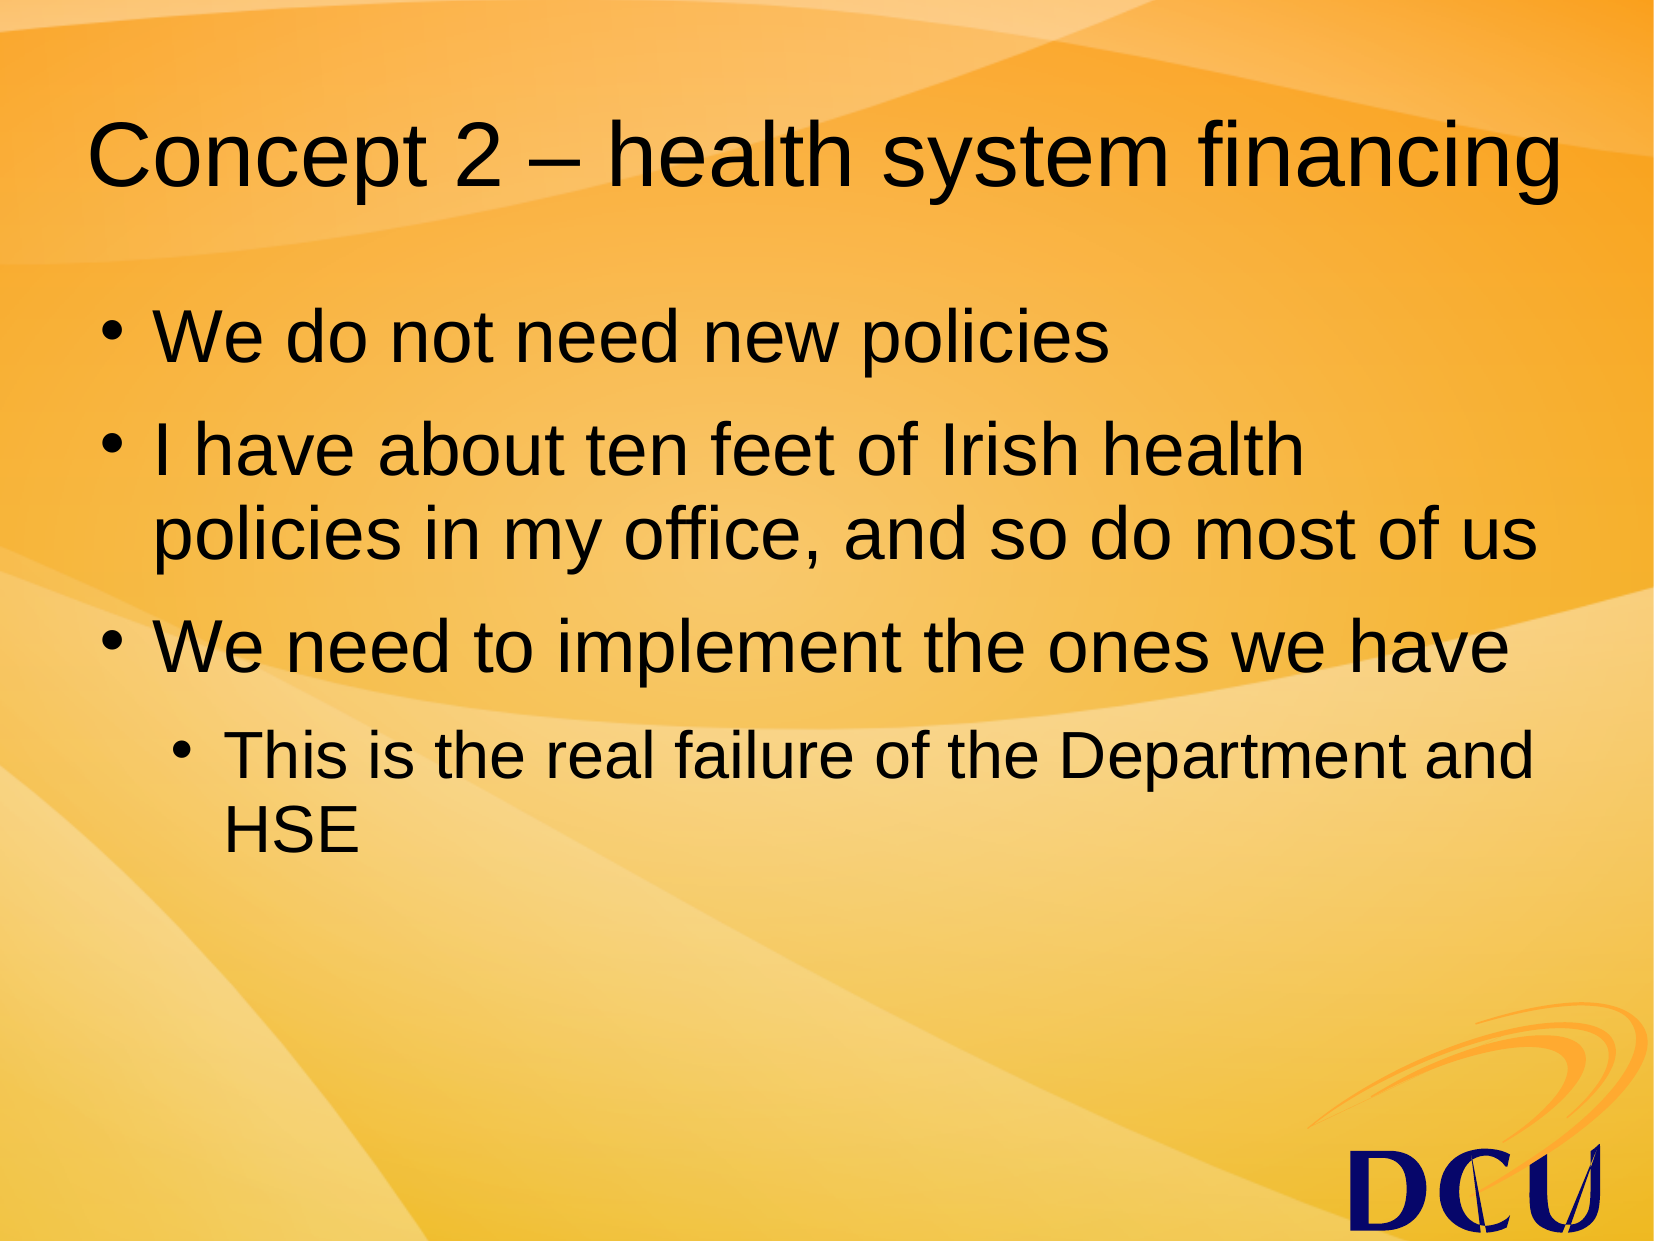

# Concept 2 – health system financing
We do not need new policies
I have about ten feet of Irish health policies in my office, and so do most of us
We need to implement the ones we have
This is the real failure of the Department and HSE